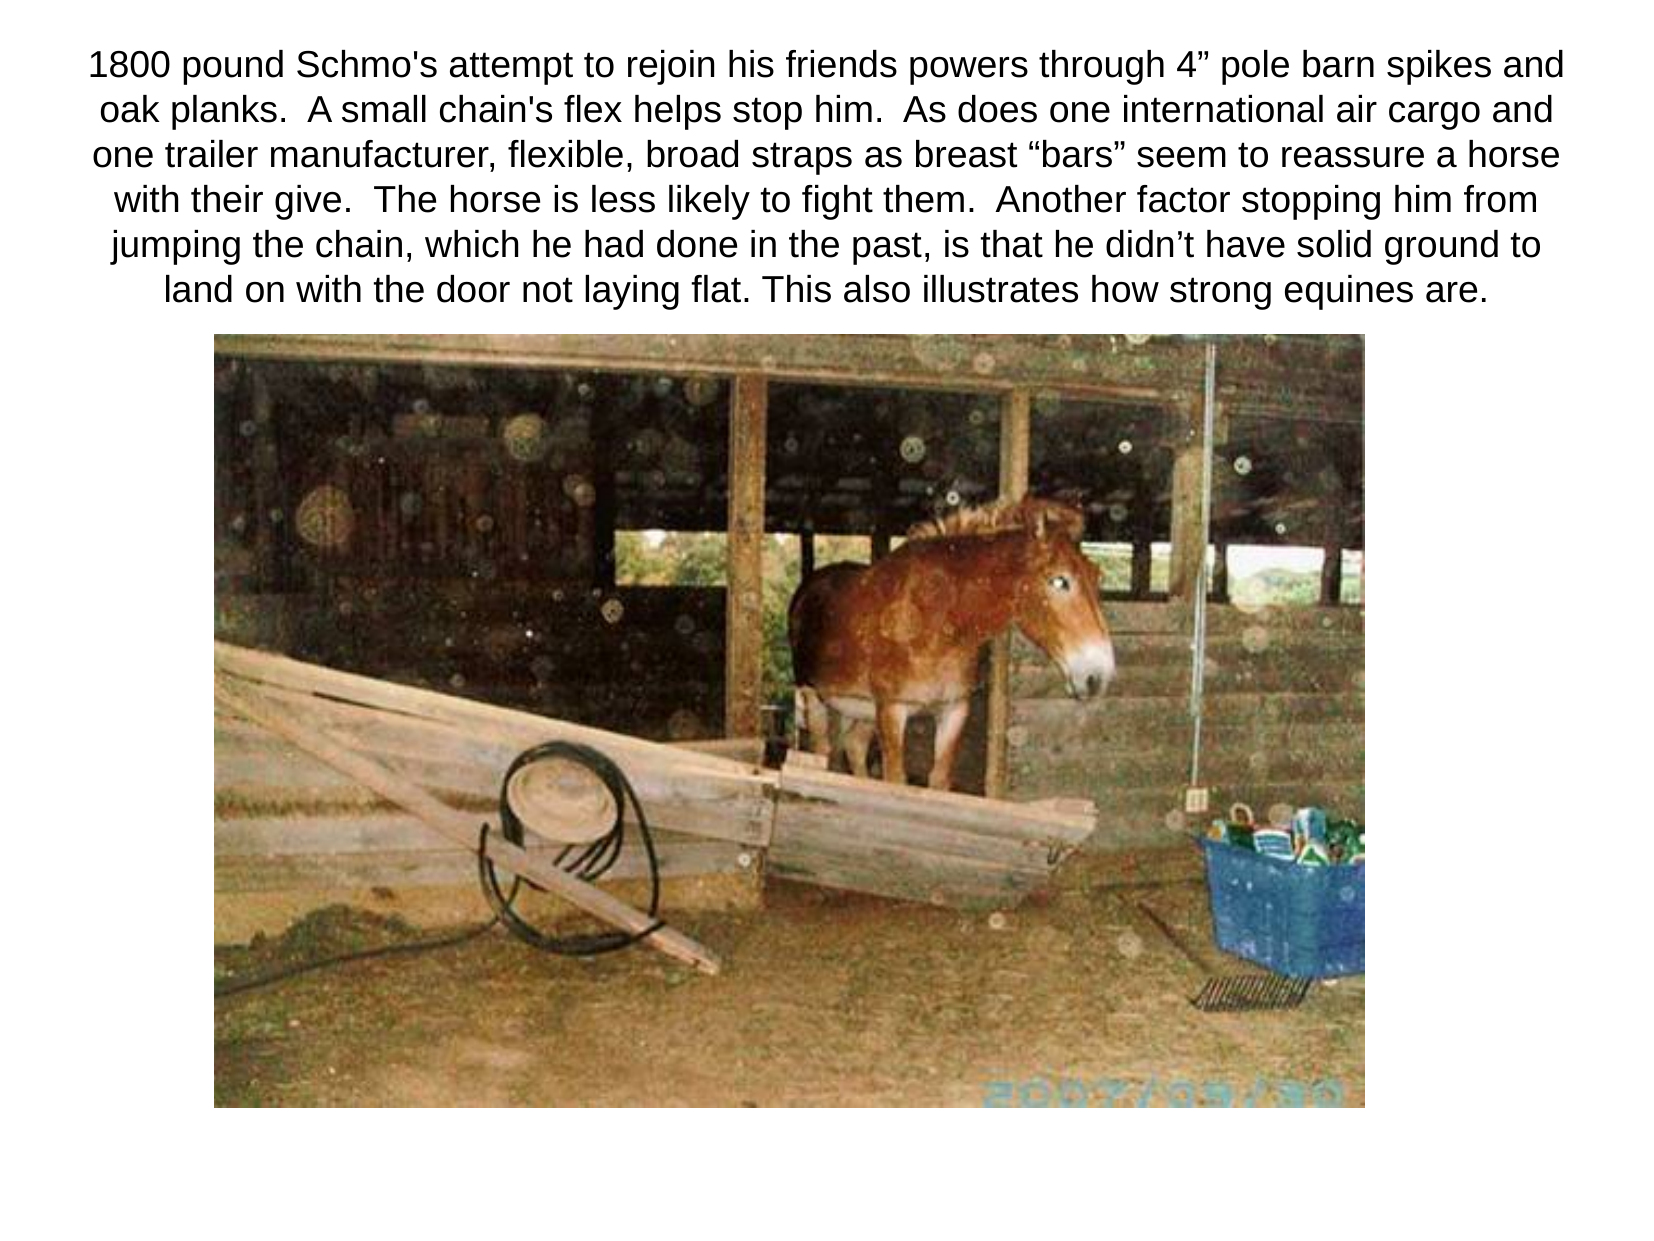

# 1800 pound Schmo's attempt to rejoin his friends powers through 4” pole barn spikes and oak planks. A small chain's flex helps stop him. As does one international air cargo and one trailer manufacturer, flexible, broad straps as breast “bars” seem to reassure a horse with their give. The horse is less likely to fight them. Another factor stopping him from jumping the chain, which he had done in the past, is that he didn’t have solid ground to land on with the door not laying flat. This also illustrates how strong equines are.